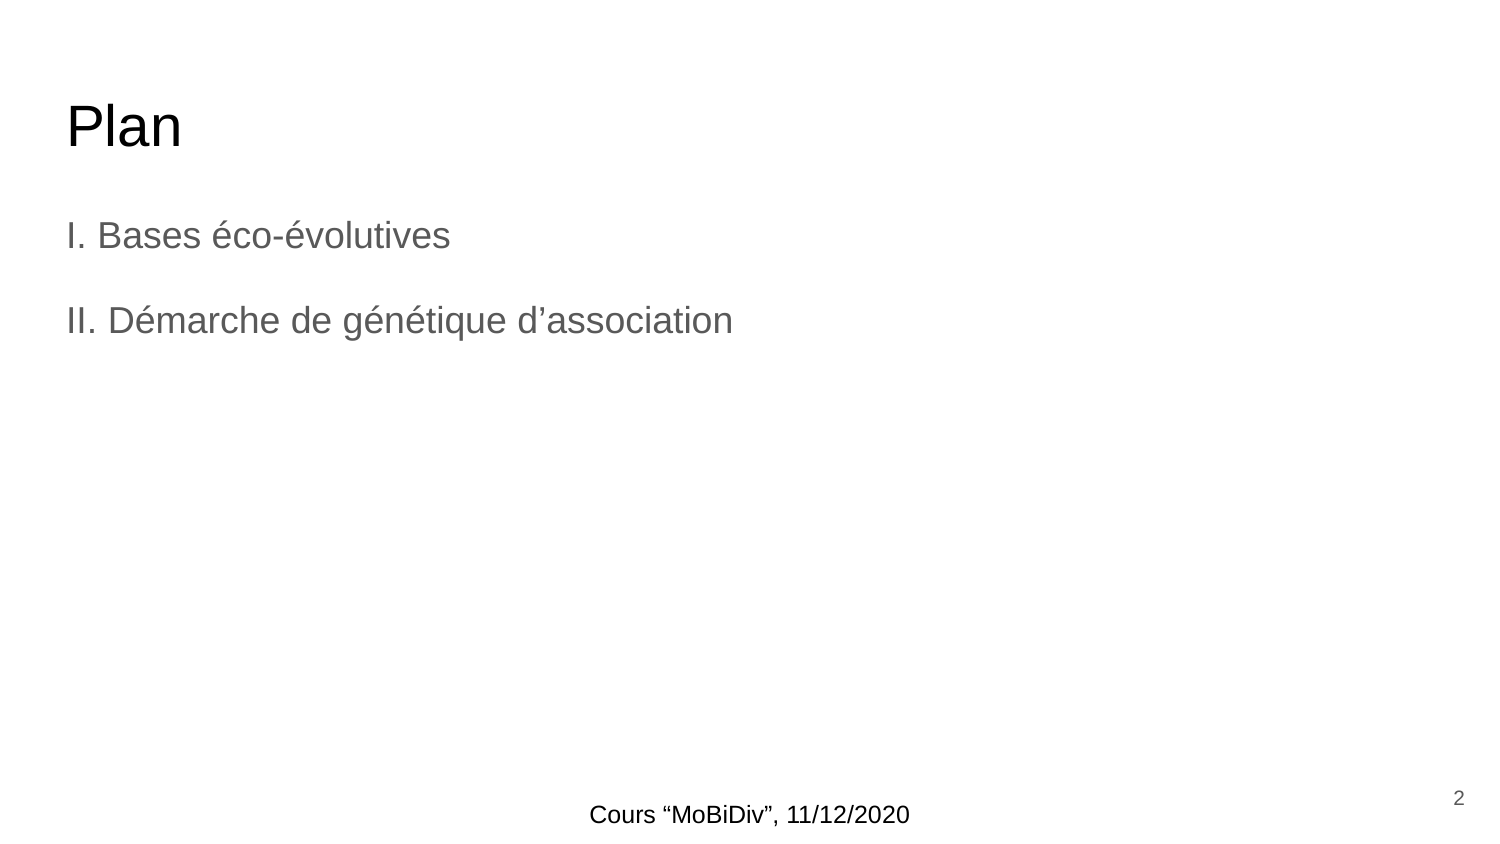

# Plan
I. Bases éco-évolutives
II. Démarche de génétique d’association